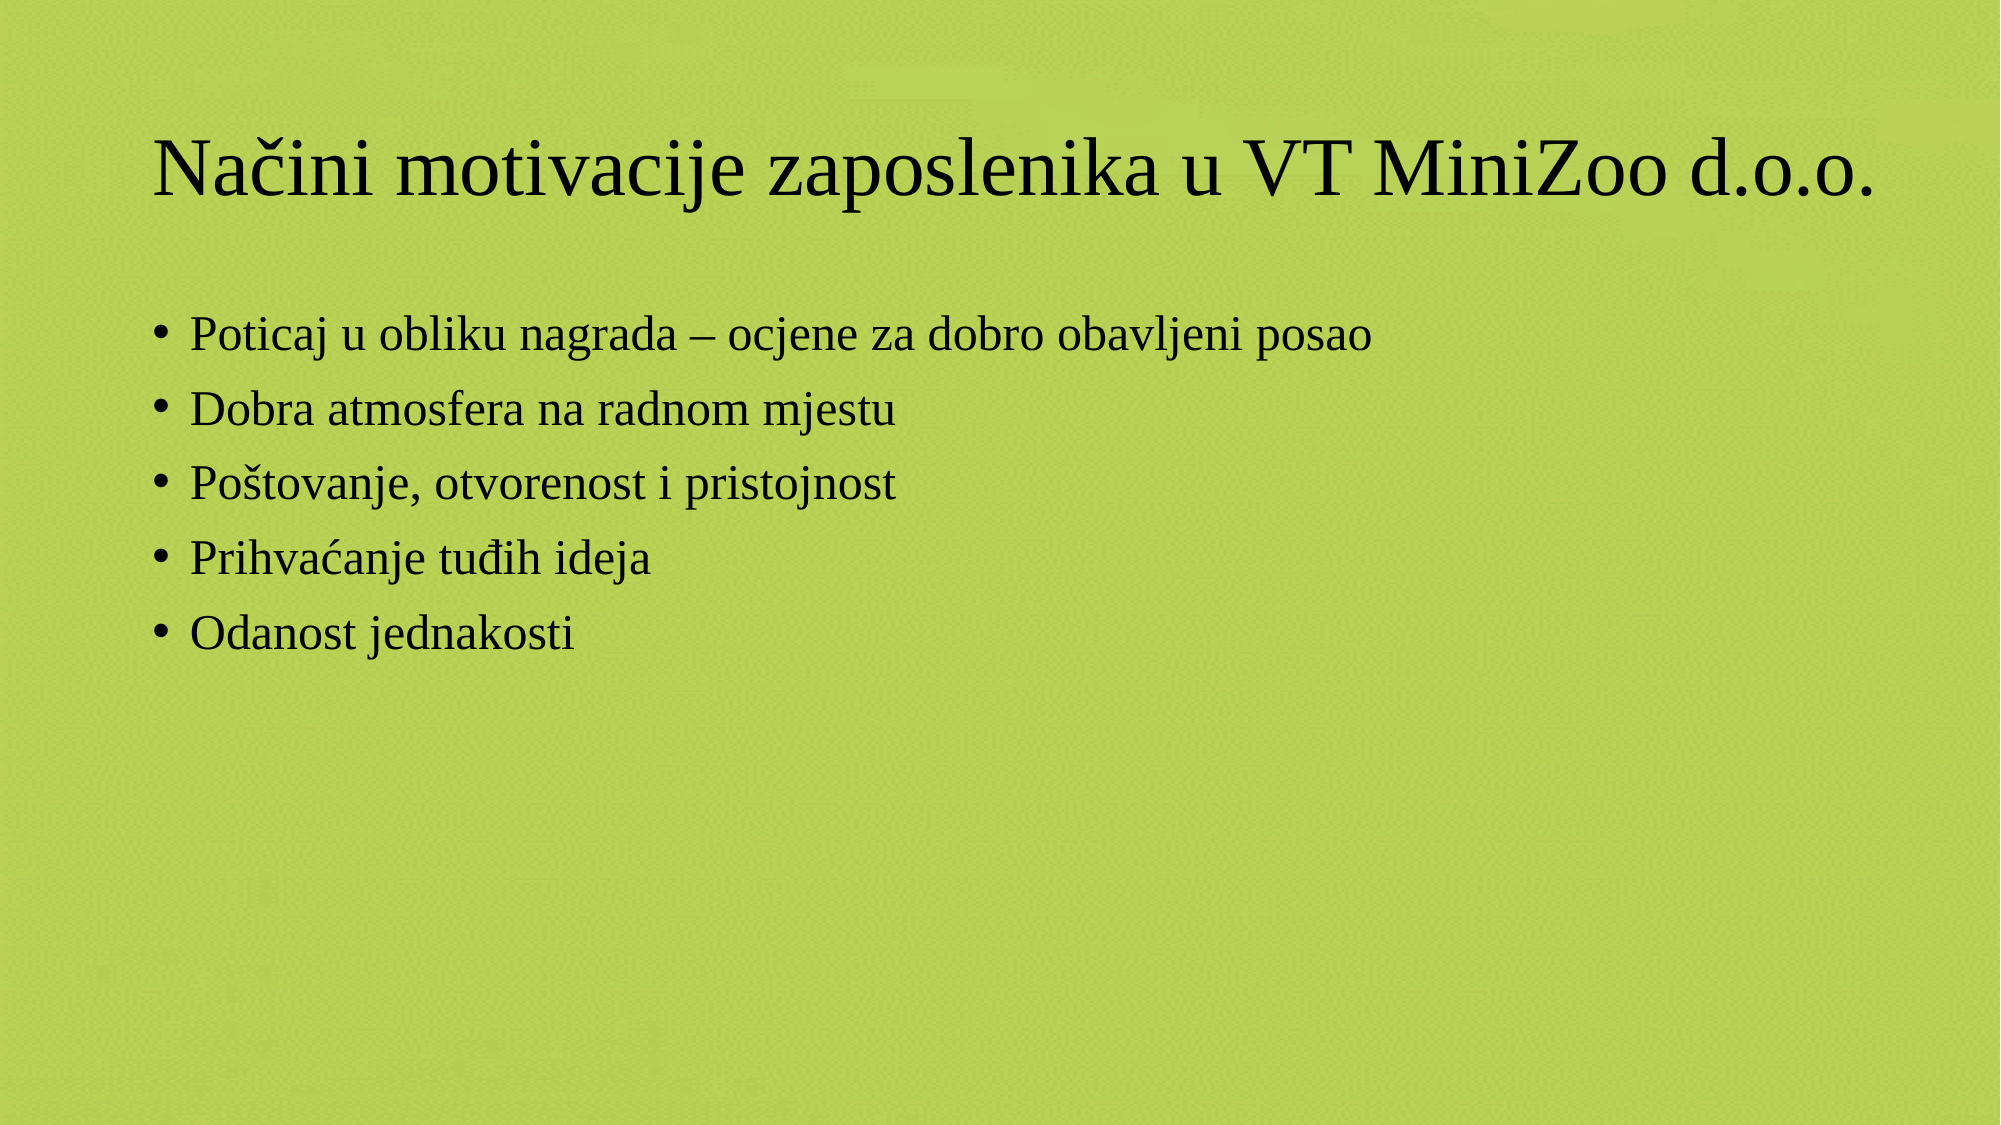

# Načini motivacije zaposlenika u VT MiniZoo d.o.o.
Poticaj u obliku nagrada – ocjene za dobro obavljeni posao
Dobra atmosfera na radnom mjestu
Poštovanje, otvorenost i pristojnost
Prihvaćanje tuđih ideja
Odanost jednakosti